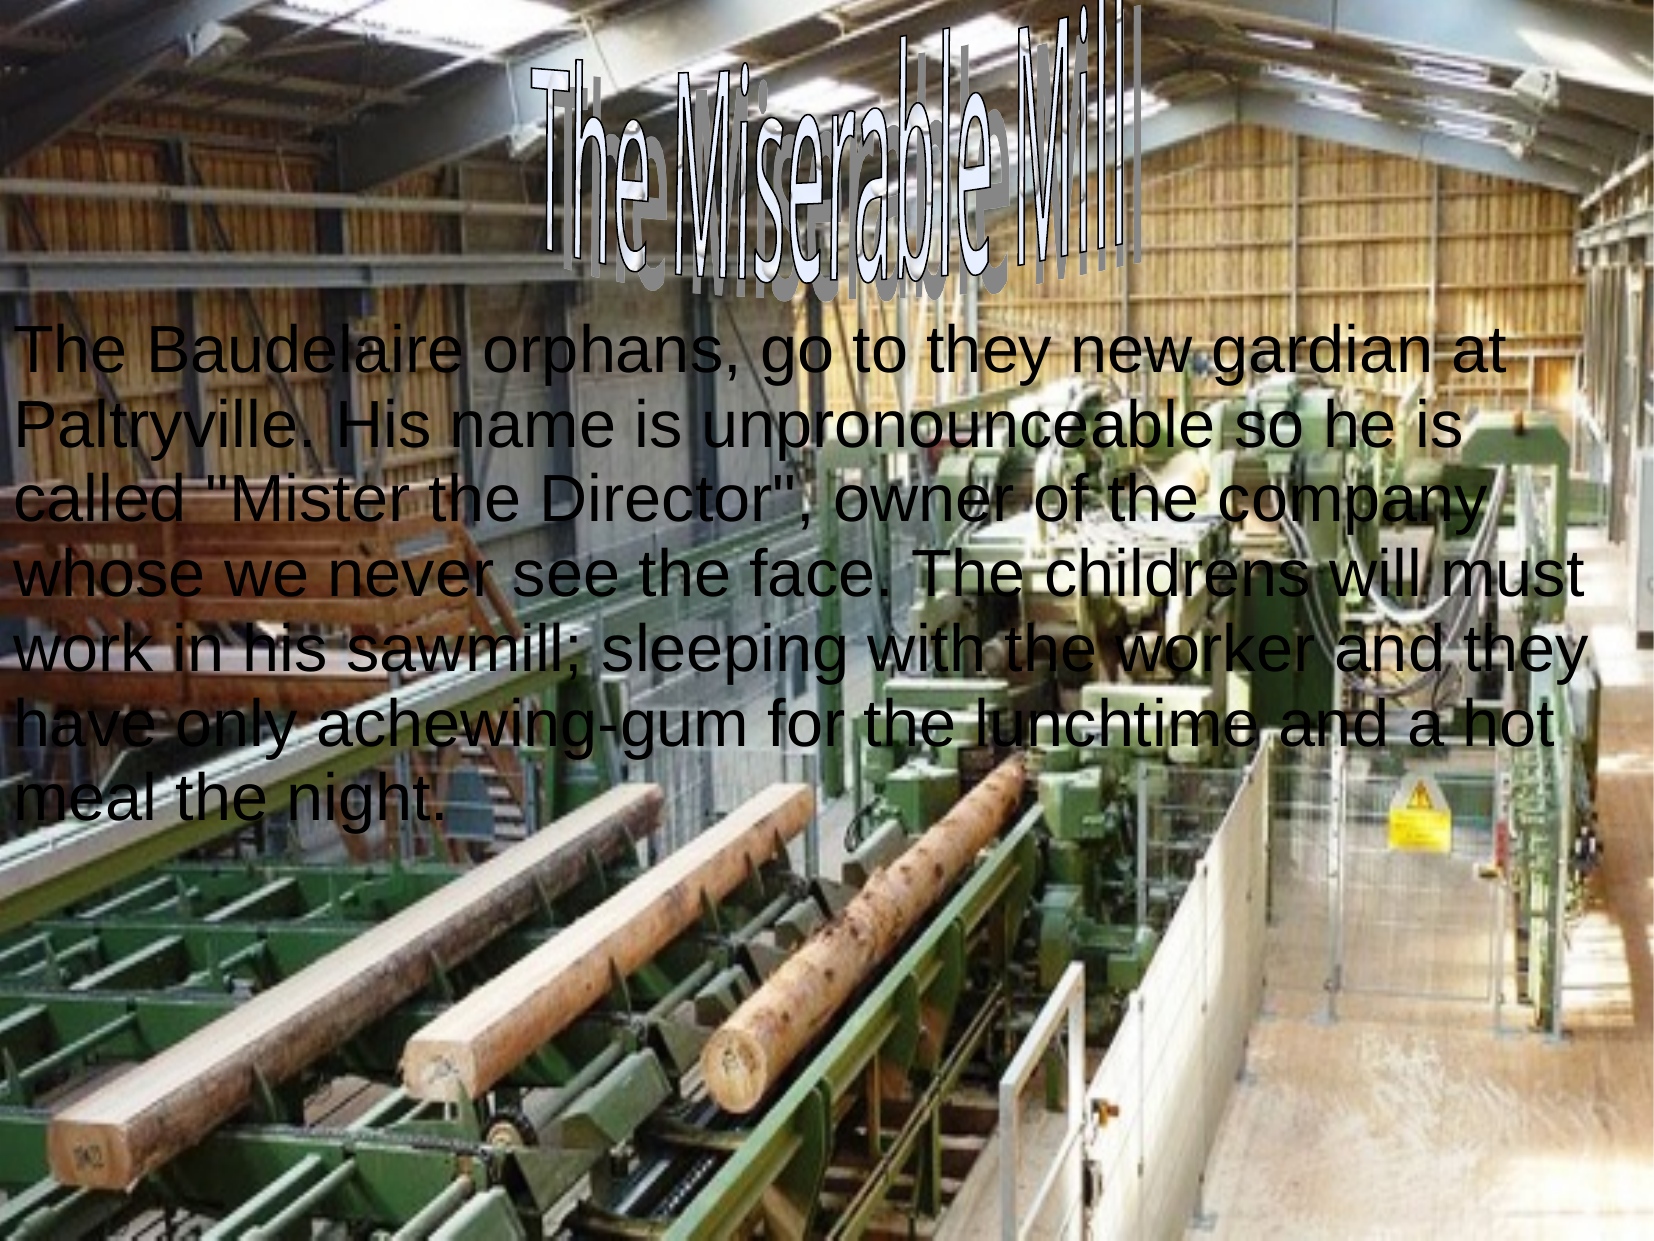

The Miserable Mill
#
The Baudelaire orphans, go to they new gardian at Paltryville. His name is unpronounceable so he is called "Mister the Director", owner of the company whose we never see the face. The childrens will must work in his sawmill; sleeping with the worker and they have only achewing-gum for the lunchtime and a hot meal the night.